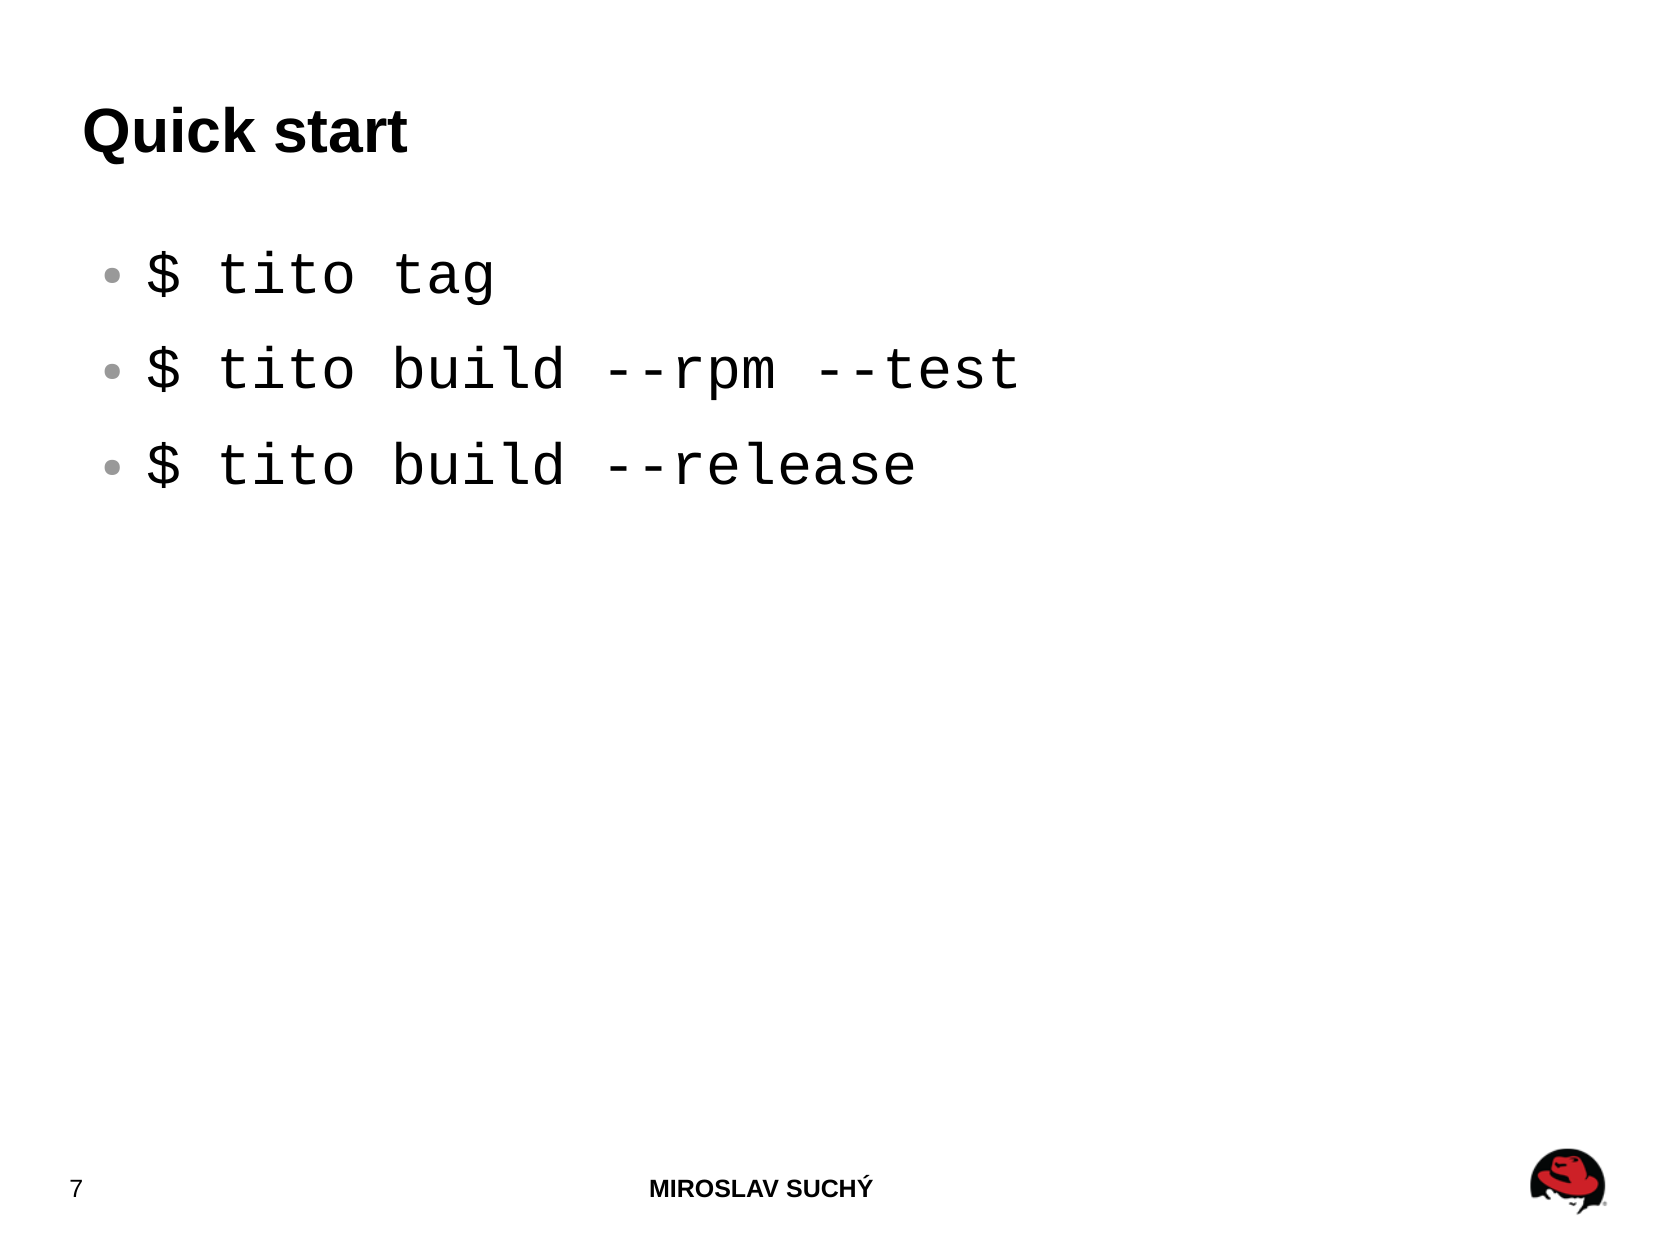

# Quick start
$ tito tag
$ tito build --rpm --test
$ tito build --release